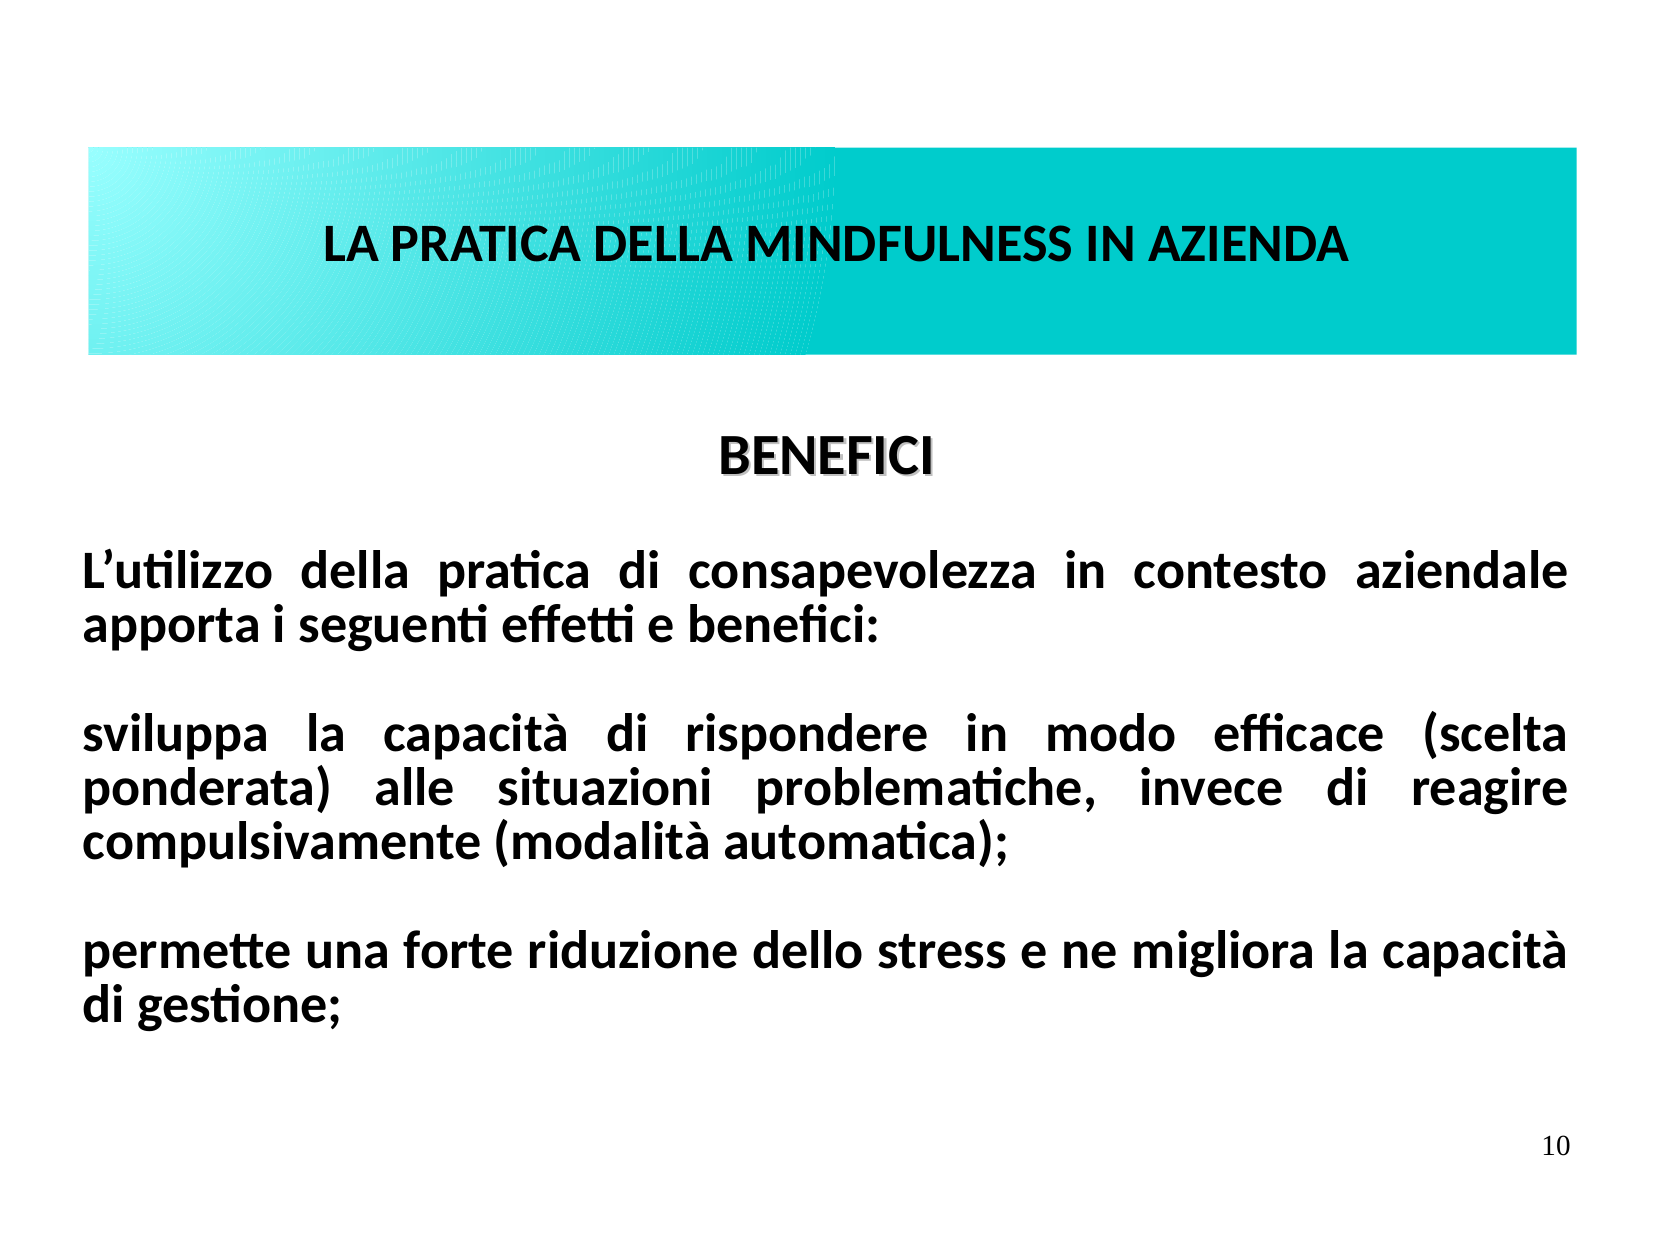

BENEFICI
L’utilizzo della pratica di consapevolezza in contesto aziendale apporta i seguenti effetti e benefici:
sviluppa la capacità di rispondere in modo efficace (scelta ponderata) alle situazioni problematiche, invece di reagire compulsivamente (modalità automatica);
permette una forte riduzione dello stress e ne migliora la capacità di gestione;
# LA PRATICA DELLA MINDFULNESS IN AZIENDA
10